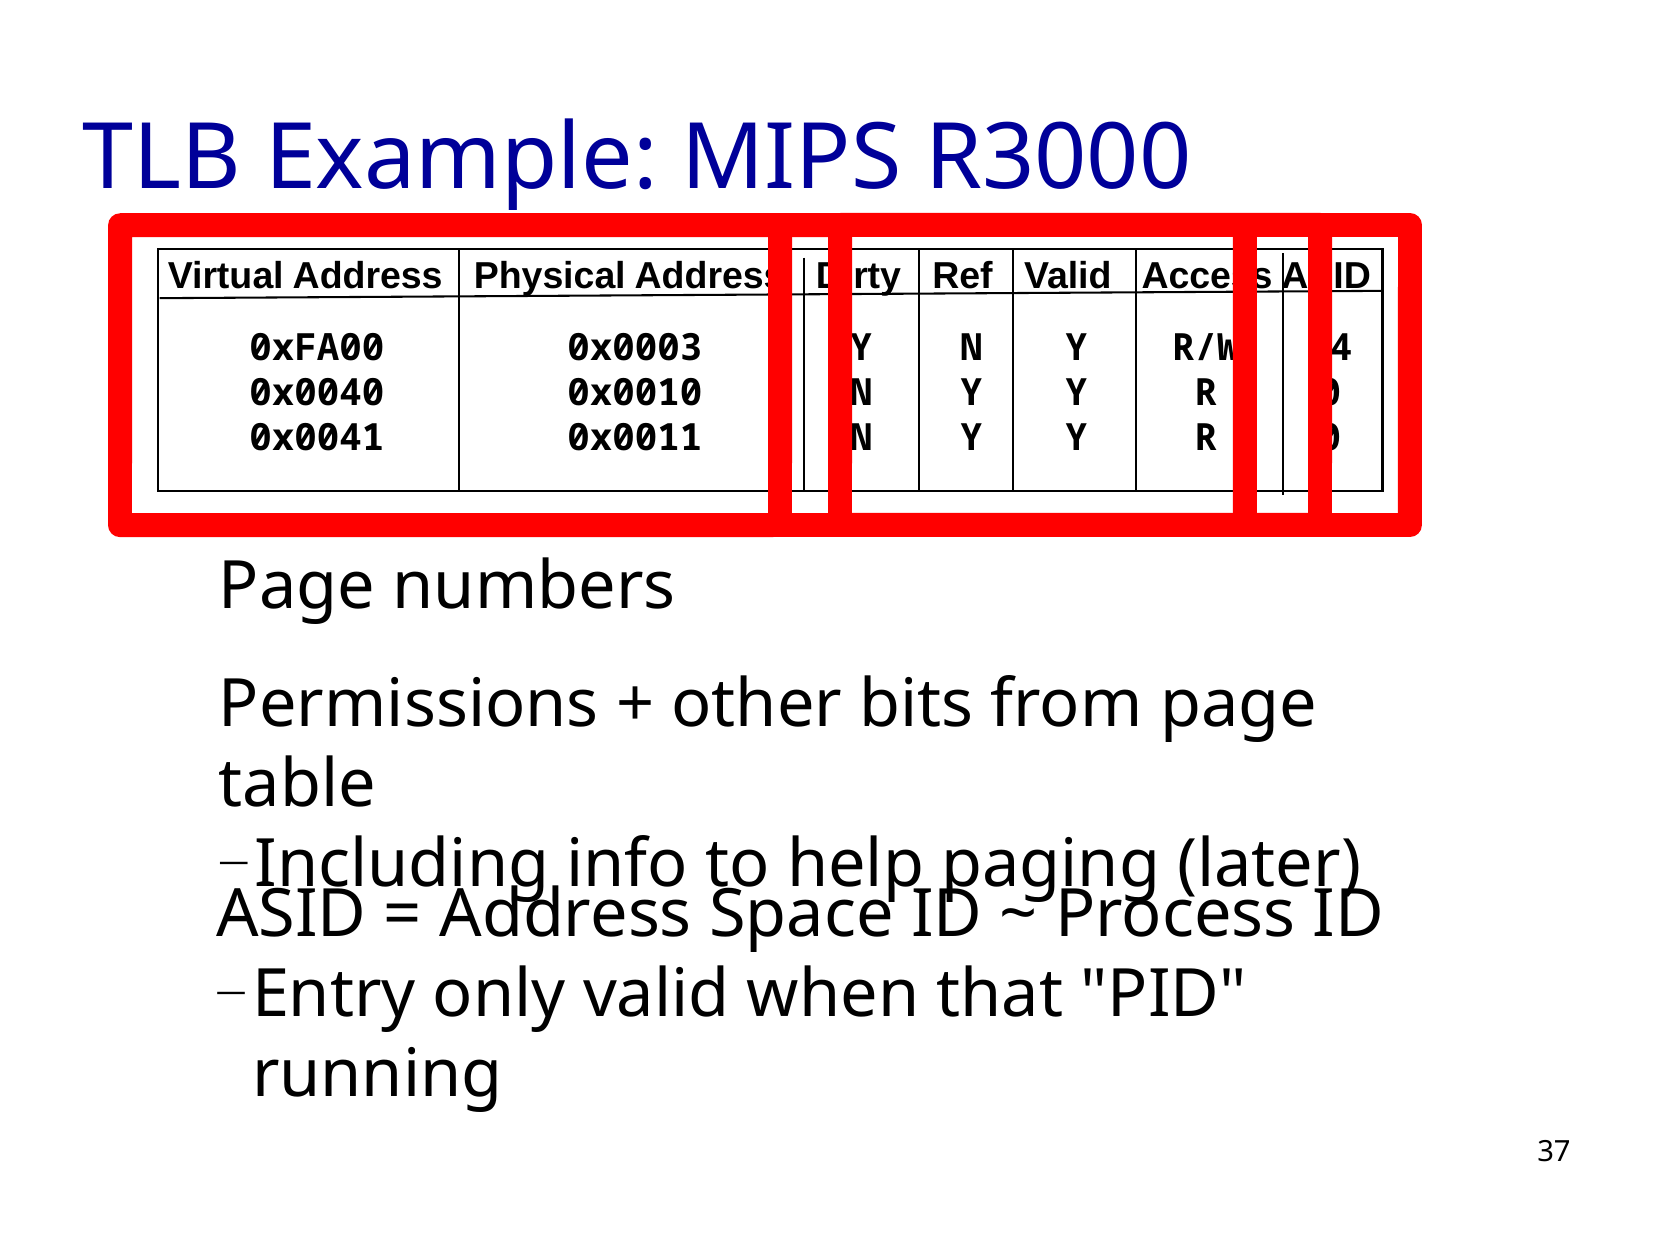

# TLB Example: MIPS R3000
Virtual Address Physical Address Dirty Ref Valid Access ASID
	0xFA00	0x0003	Y	N	Y	R/W	34
	0x0040	0x0010	N	Y	Y	R	0
	0x0041	0x0011	N	Y	Y	R	0
Page numbers
Permissions + other bits from page table
Including info to help paging (later)
ASID = Address Space ID ~ Process ID
Entry only valid when that "PID" running
37